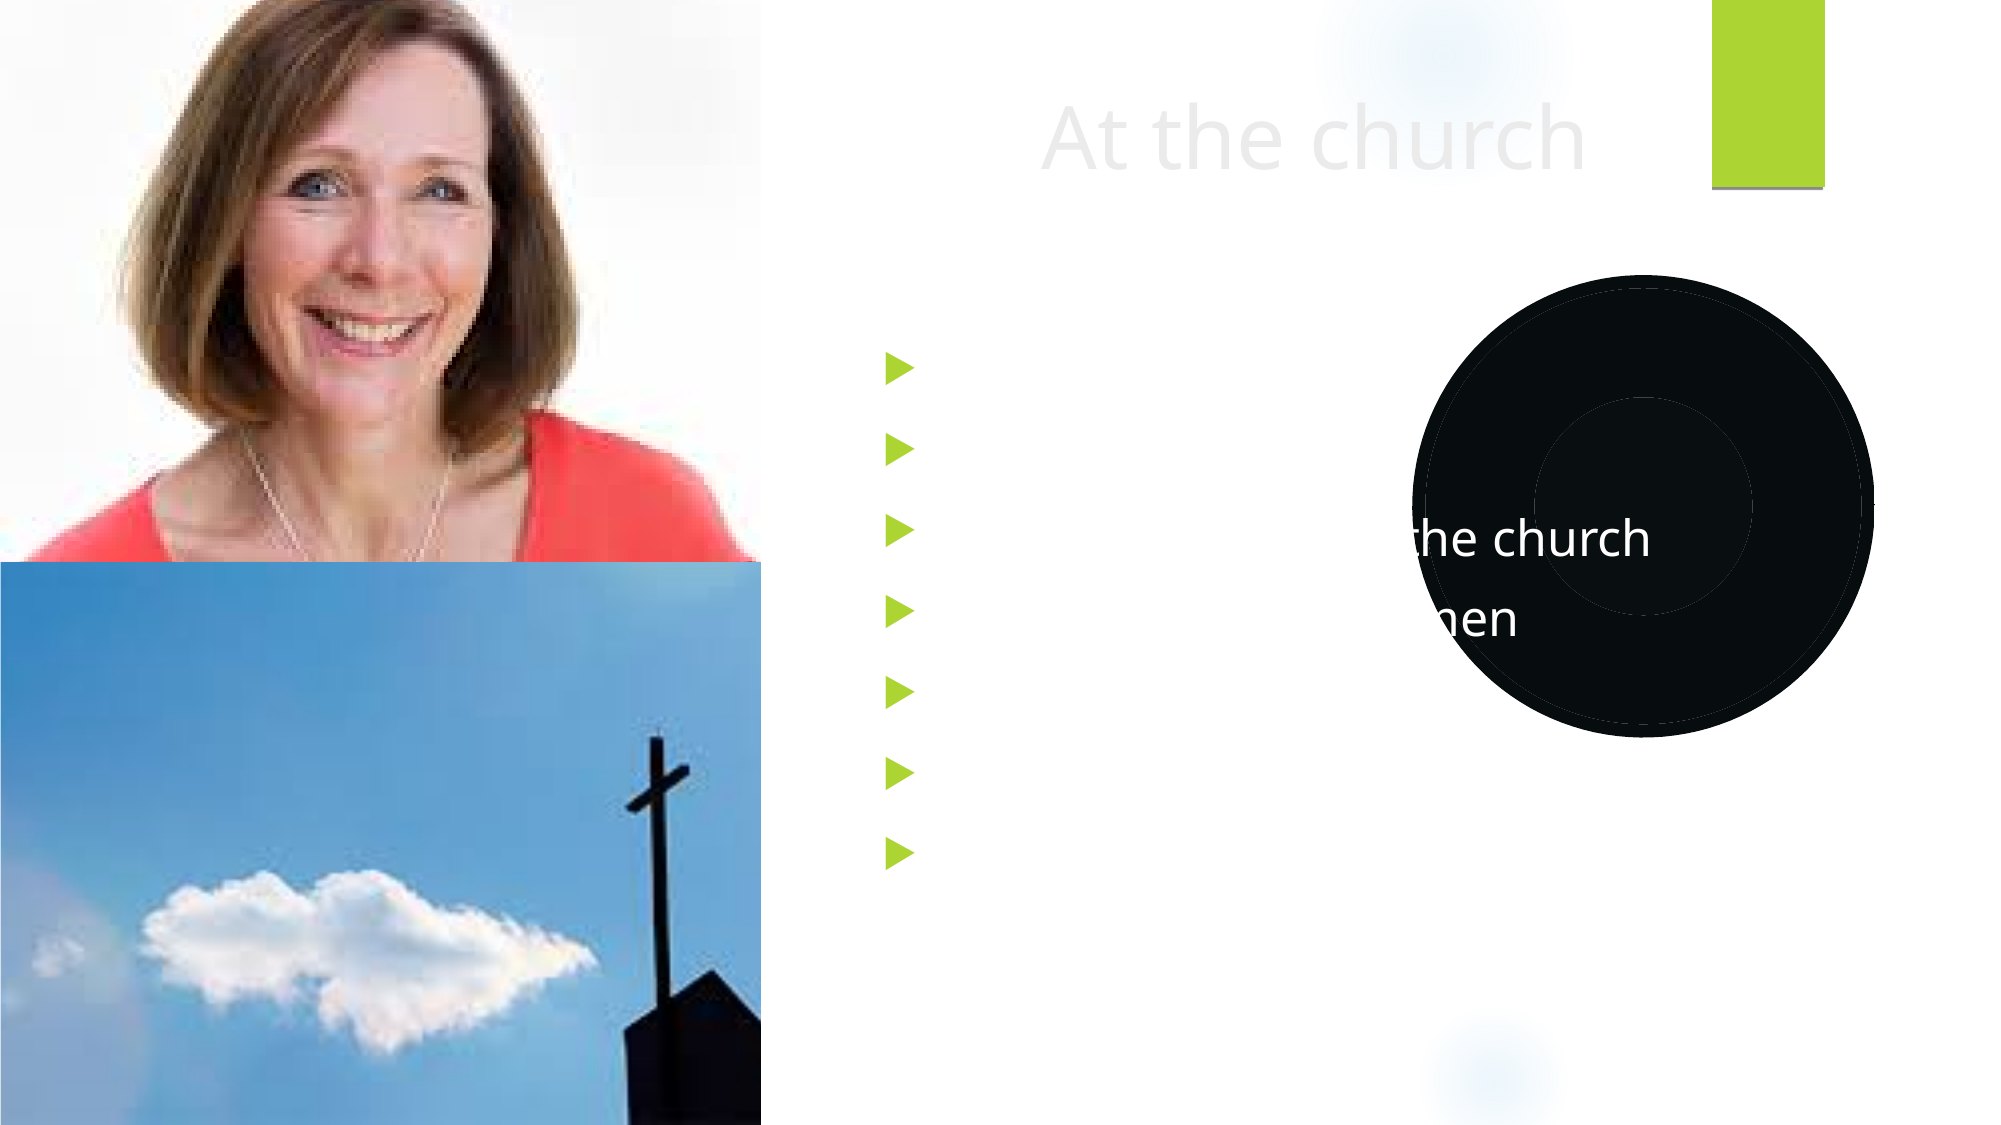

# At the church
On Sunday
At the church
Always eat lunch at the church
The middle aged women
Cook ourselves
Delicious foods